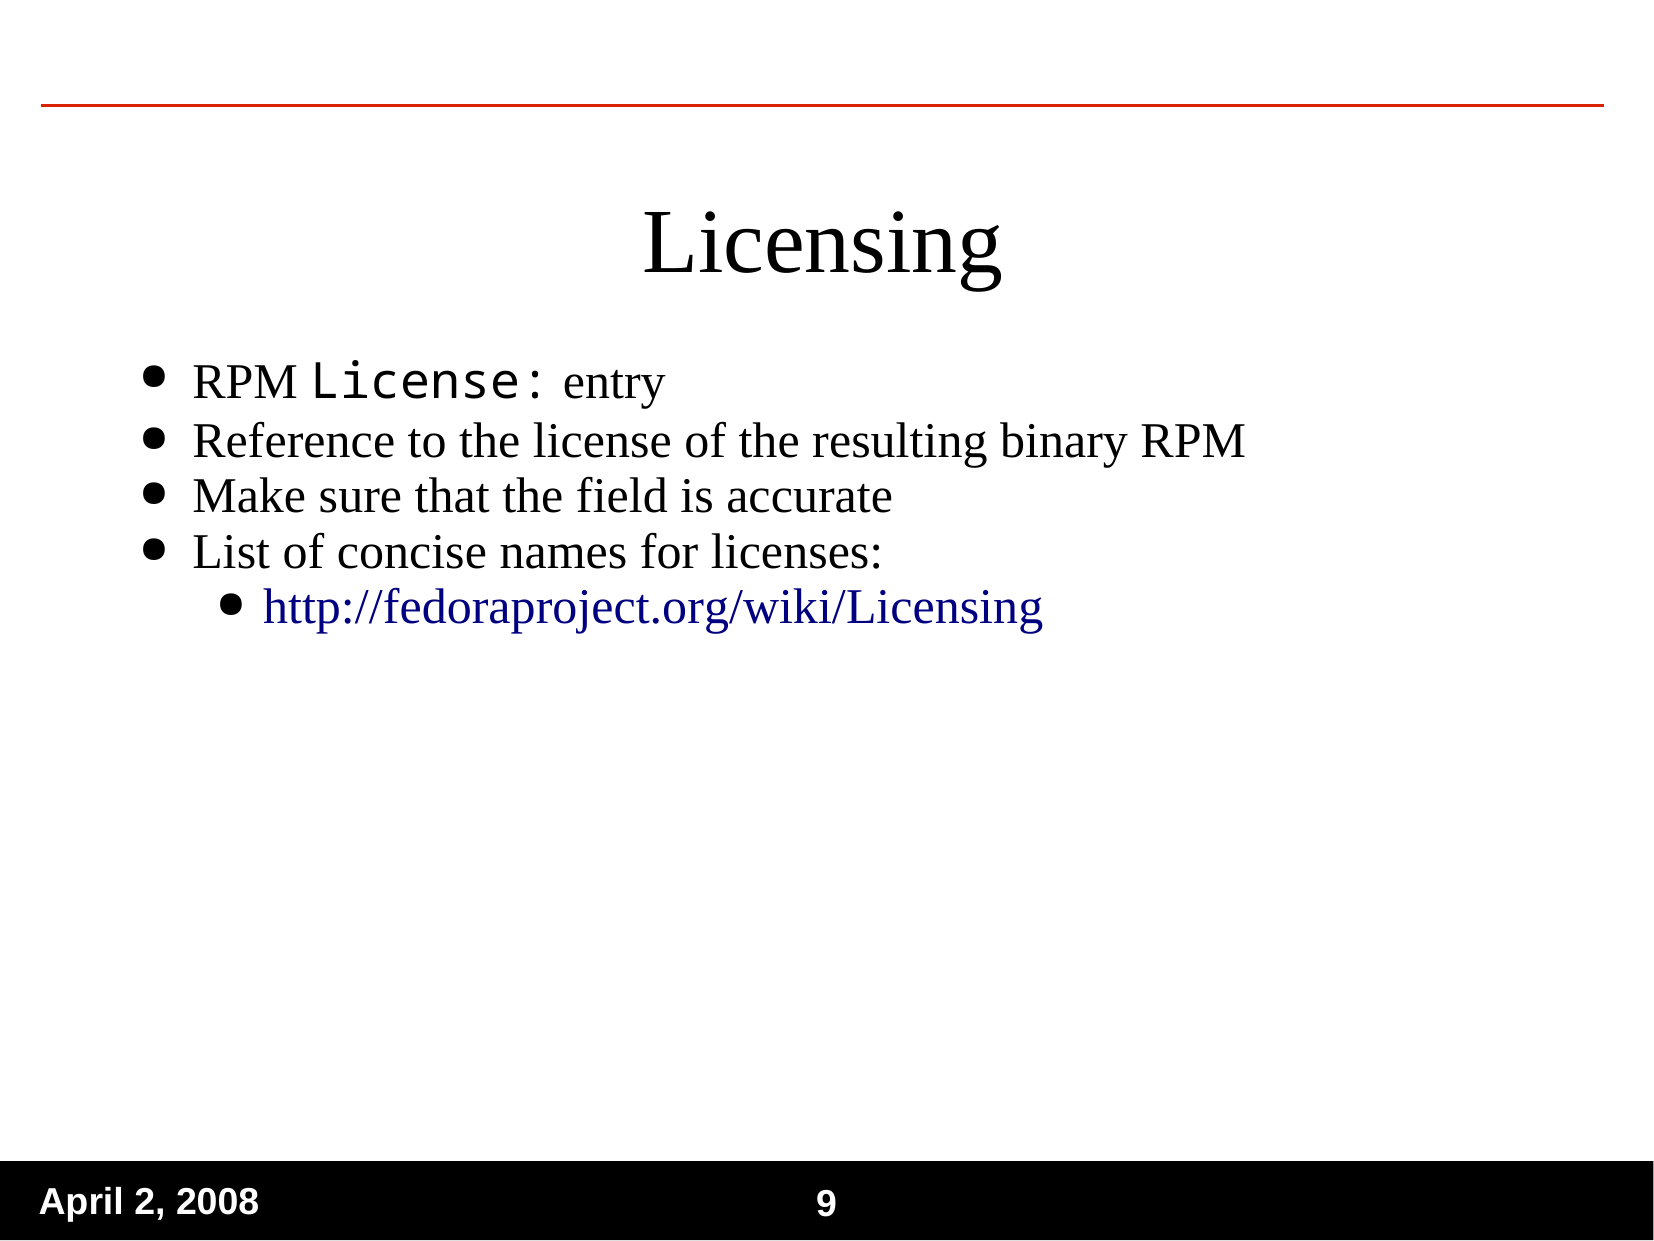

# Licensing
RPM License: entry
Reference to the license of the resulting binary RPM
Make sure that the field is accurate
List of concise names for licenses:
http://fedoraproject.org/wiki/Licensing